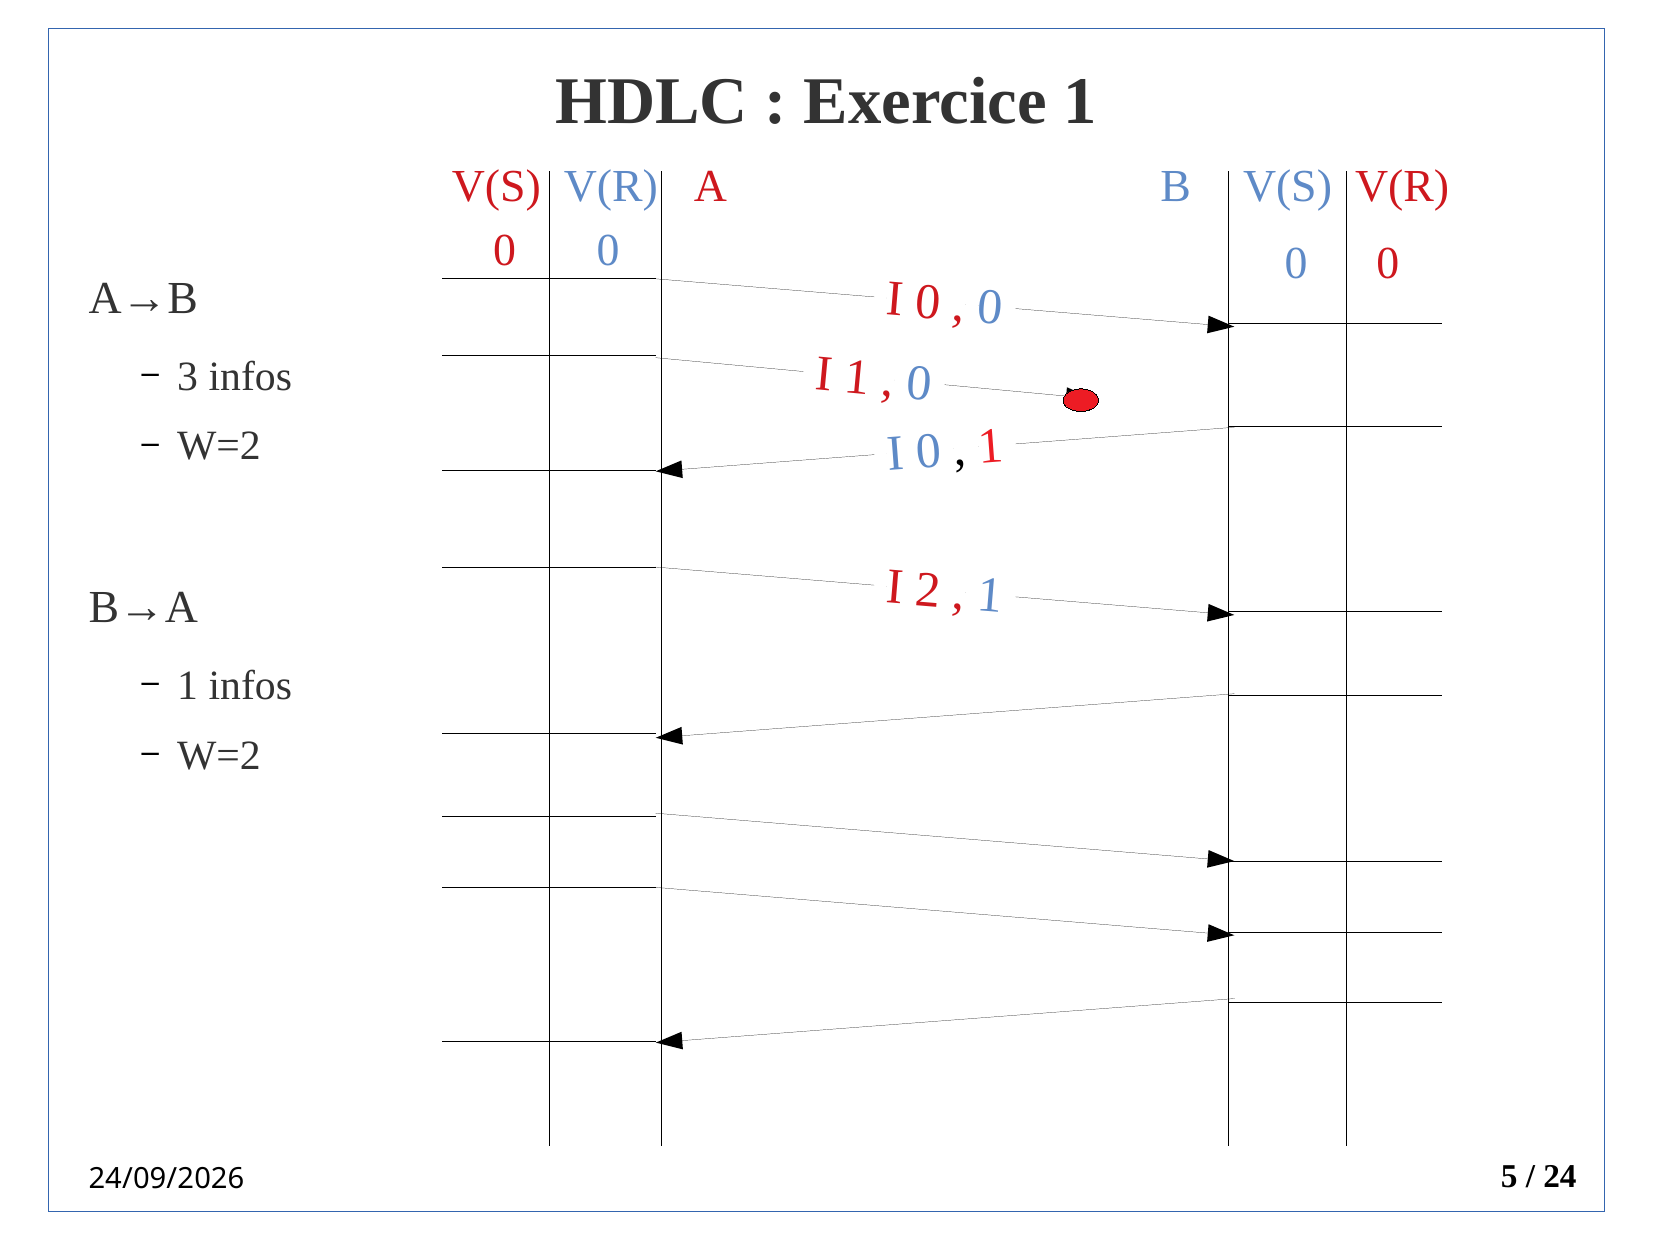

# HDLC : Exercice 1
V(S) V(R)
A
B
V(S) V(R)
0 0
0 0
 I 0 , 0
 I 1 , 0
 I 0 , 1
 I 2 , 1
A→B
3 infos
W=2
B→A
1 infos
W=2
5